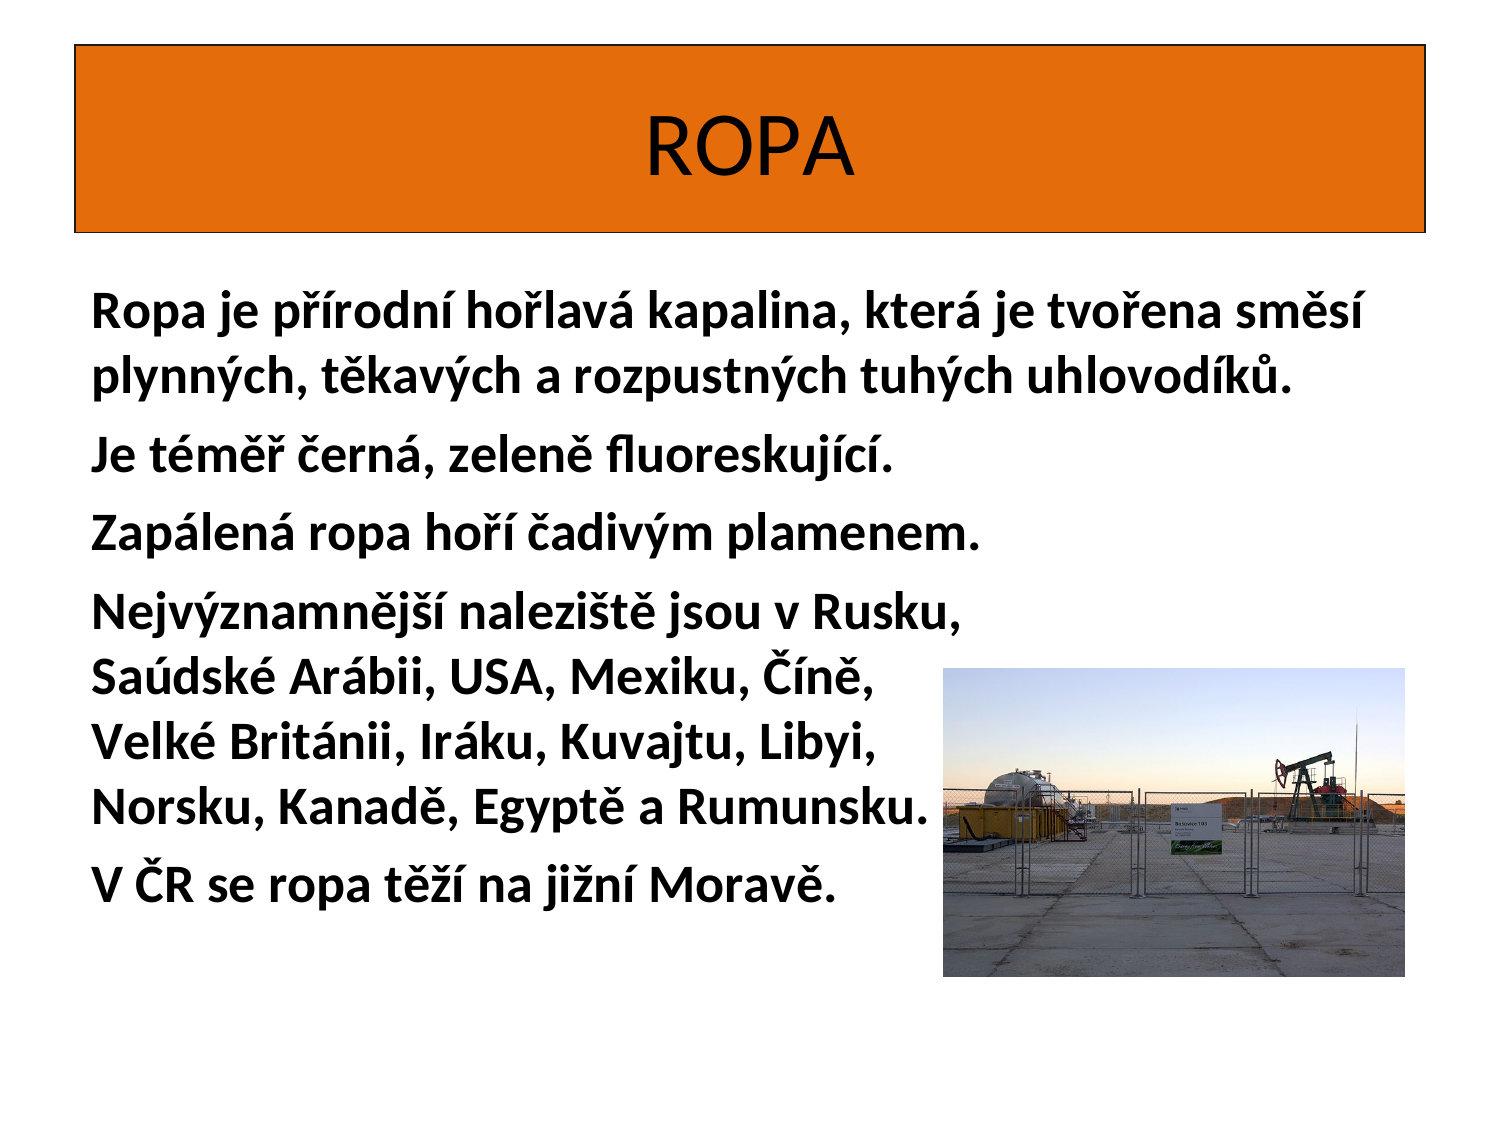

ROPA
Ropa je přírodní hořlavá kapalina, která je tvořena směsí plynných, těkavých a rozpustných tuhých uhlovodíků.
Je téměř černá, zeleně fluoreskující.
Zapálená ropa hoří čadivým plamenem.
Nejvýznamnější naleziště jsou v Rusku,
Saúdské Arábii, USA, Mexiku, Číně,
Velké Británii, Iráku, Kuvajtu, Libyi,
Norsku, Kanadě, Egyptě a Rumunsku.
V ČR se ropa těží na jižní Moravě.